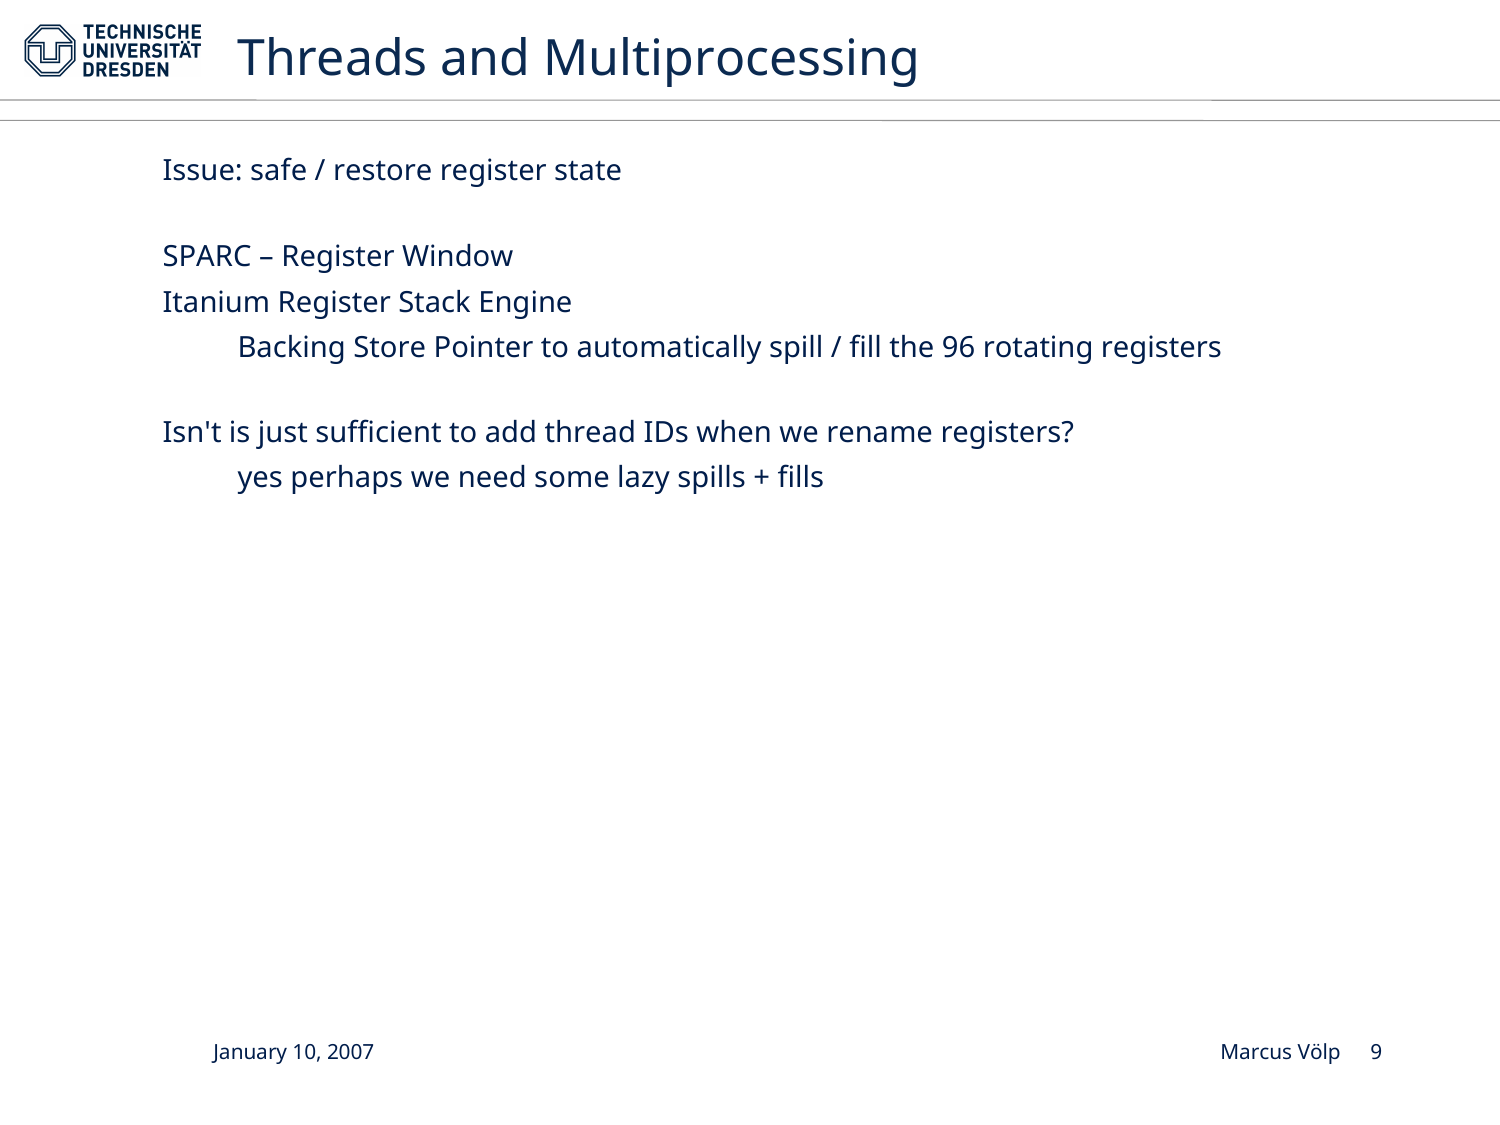

# Threads and Multiprocessing
Issue: safe / restore register state
SPARC – Register Window
Itanium Register Stack Engine
Backing Store Pointer to automatically spill / fill the 96 rotating registers
Isn't is just sufficient to add thread IDs when we rename registers?
yes perhaps we need some lazy spills + fills